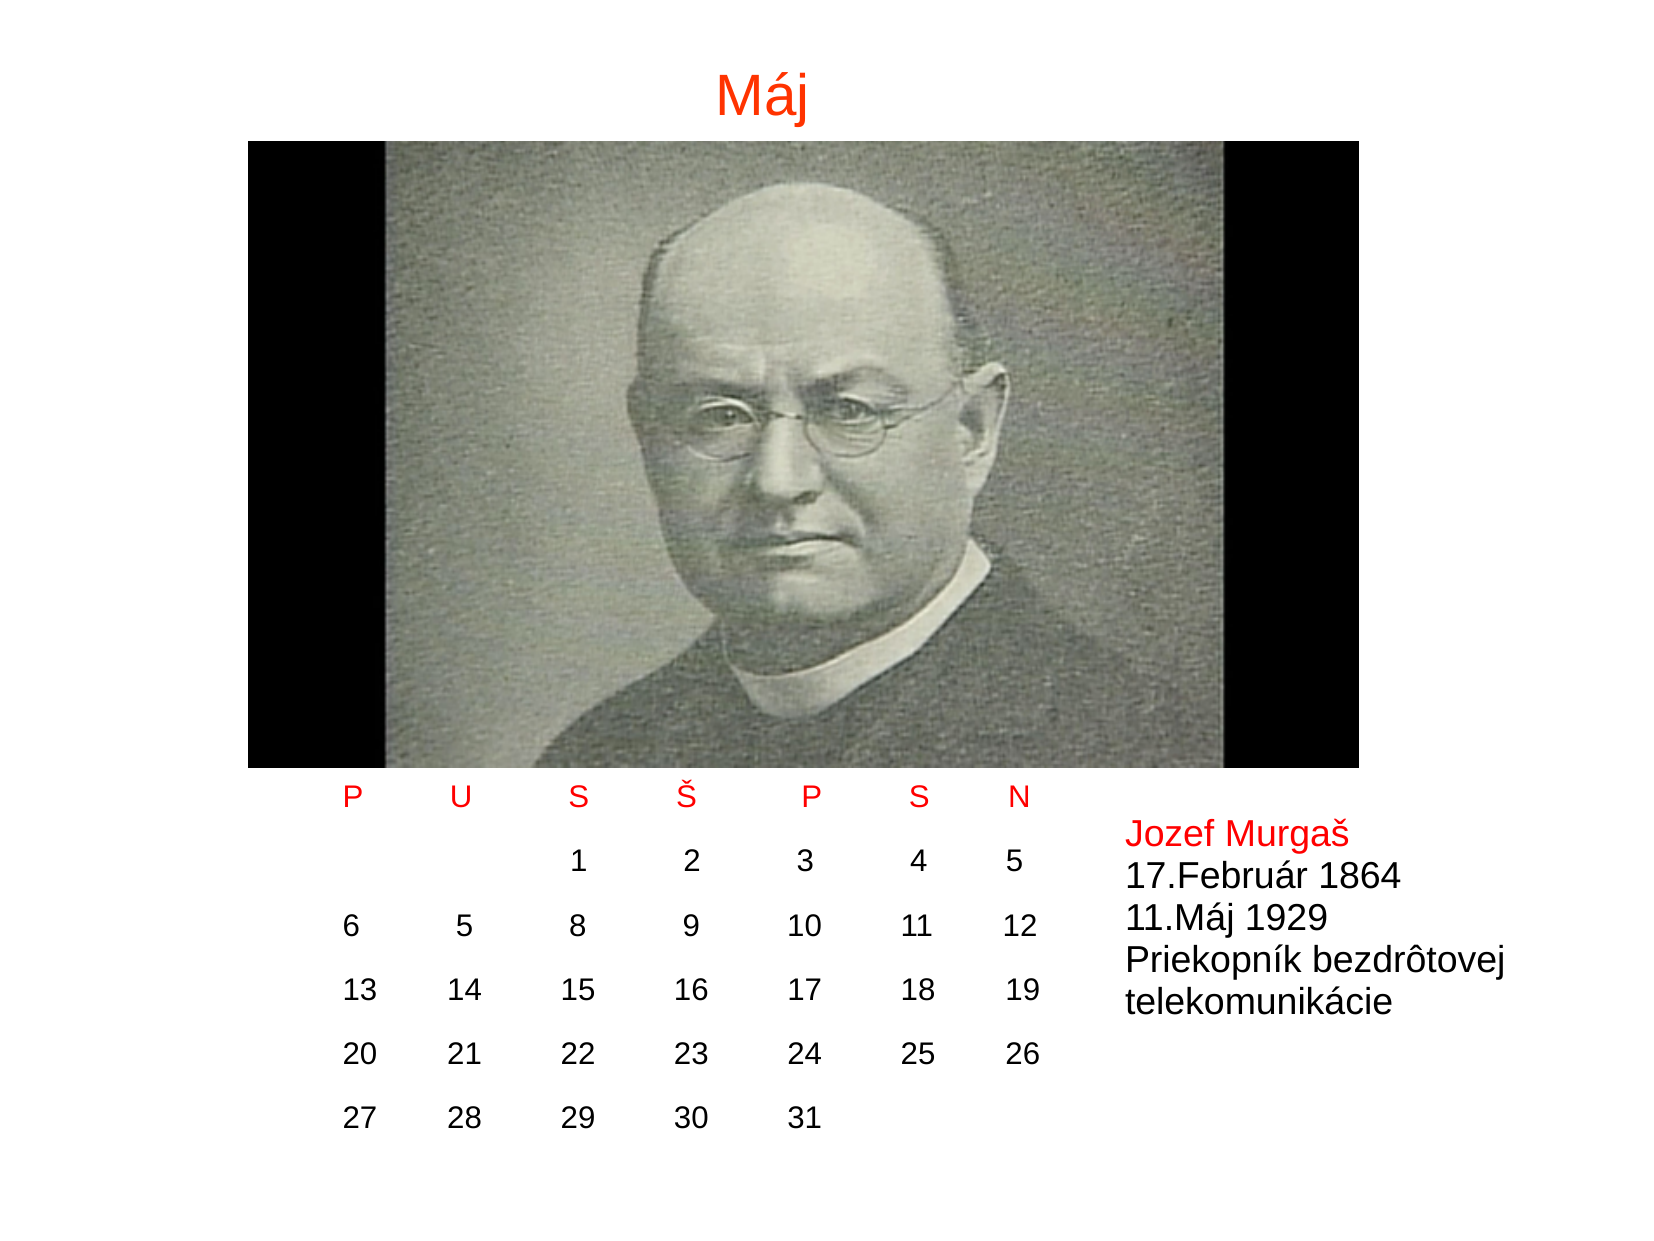

#
Máj
P U S Š P S N
 1 2 3 4 5
6 5 8 9 10 11 12
13 14 15 16 17 18 19
20 21 22 23 24 25 26
27 28 29 30 31
Jozef Murgaš
17.Február 1864
11.Máj 1929
Priekopník bezdrôtovej
telekomunikácie